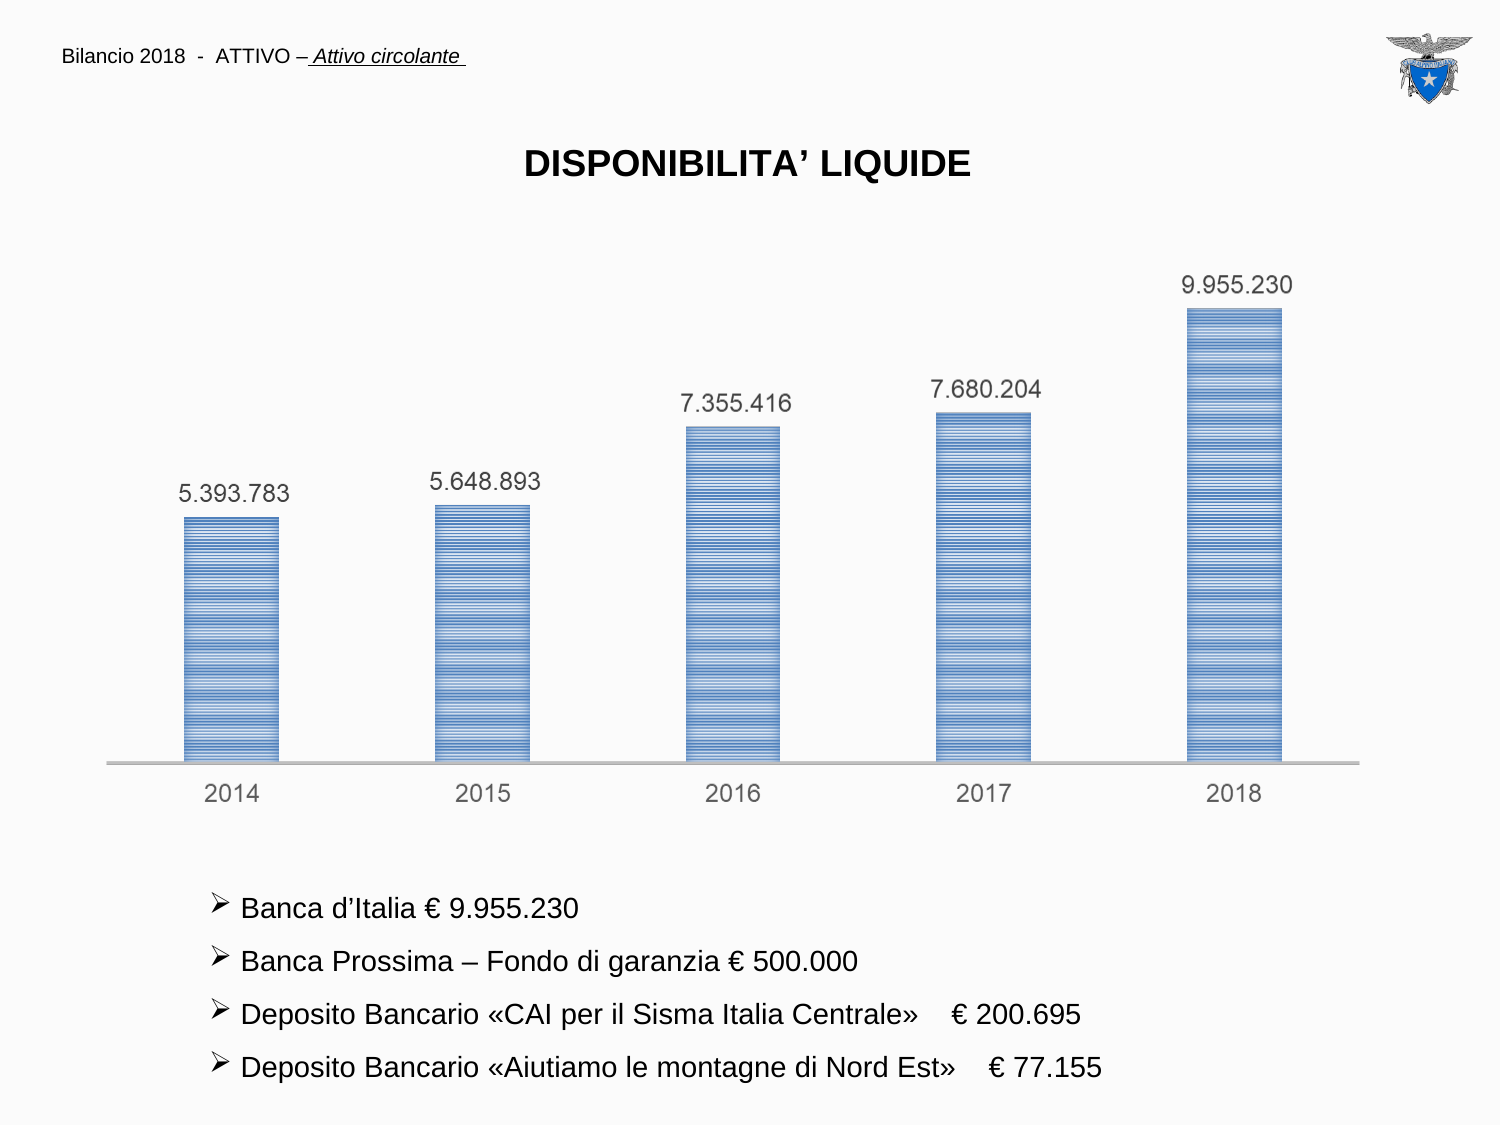

Bilancio 2018 - ATTIVO – Attivo circolante
DISPONIBILITA’ LIQUIDE
 Banca d’Italia € 9.955.230
 Banca Prossima – Fondo di garanzia € 500.000
 Deposito Bancario «CAI per il Sisma Italia Centrale» € 200.695
 Deposito Bancario «Aiutiamo le montagne di Nord Est» € 77.155